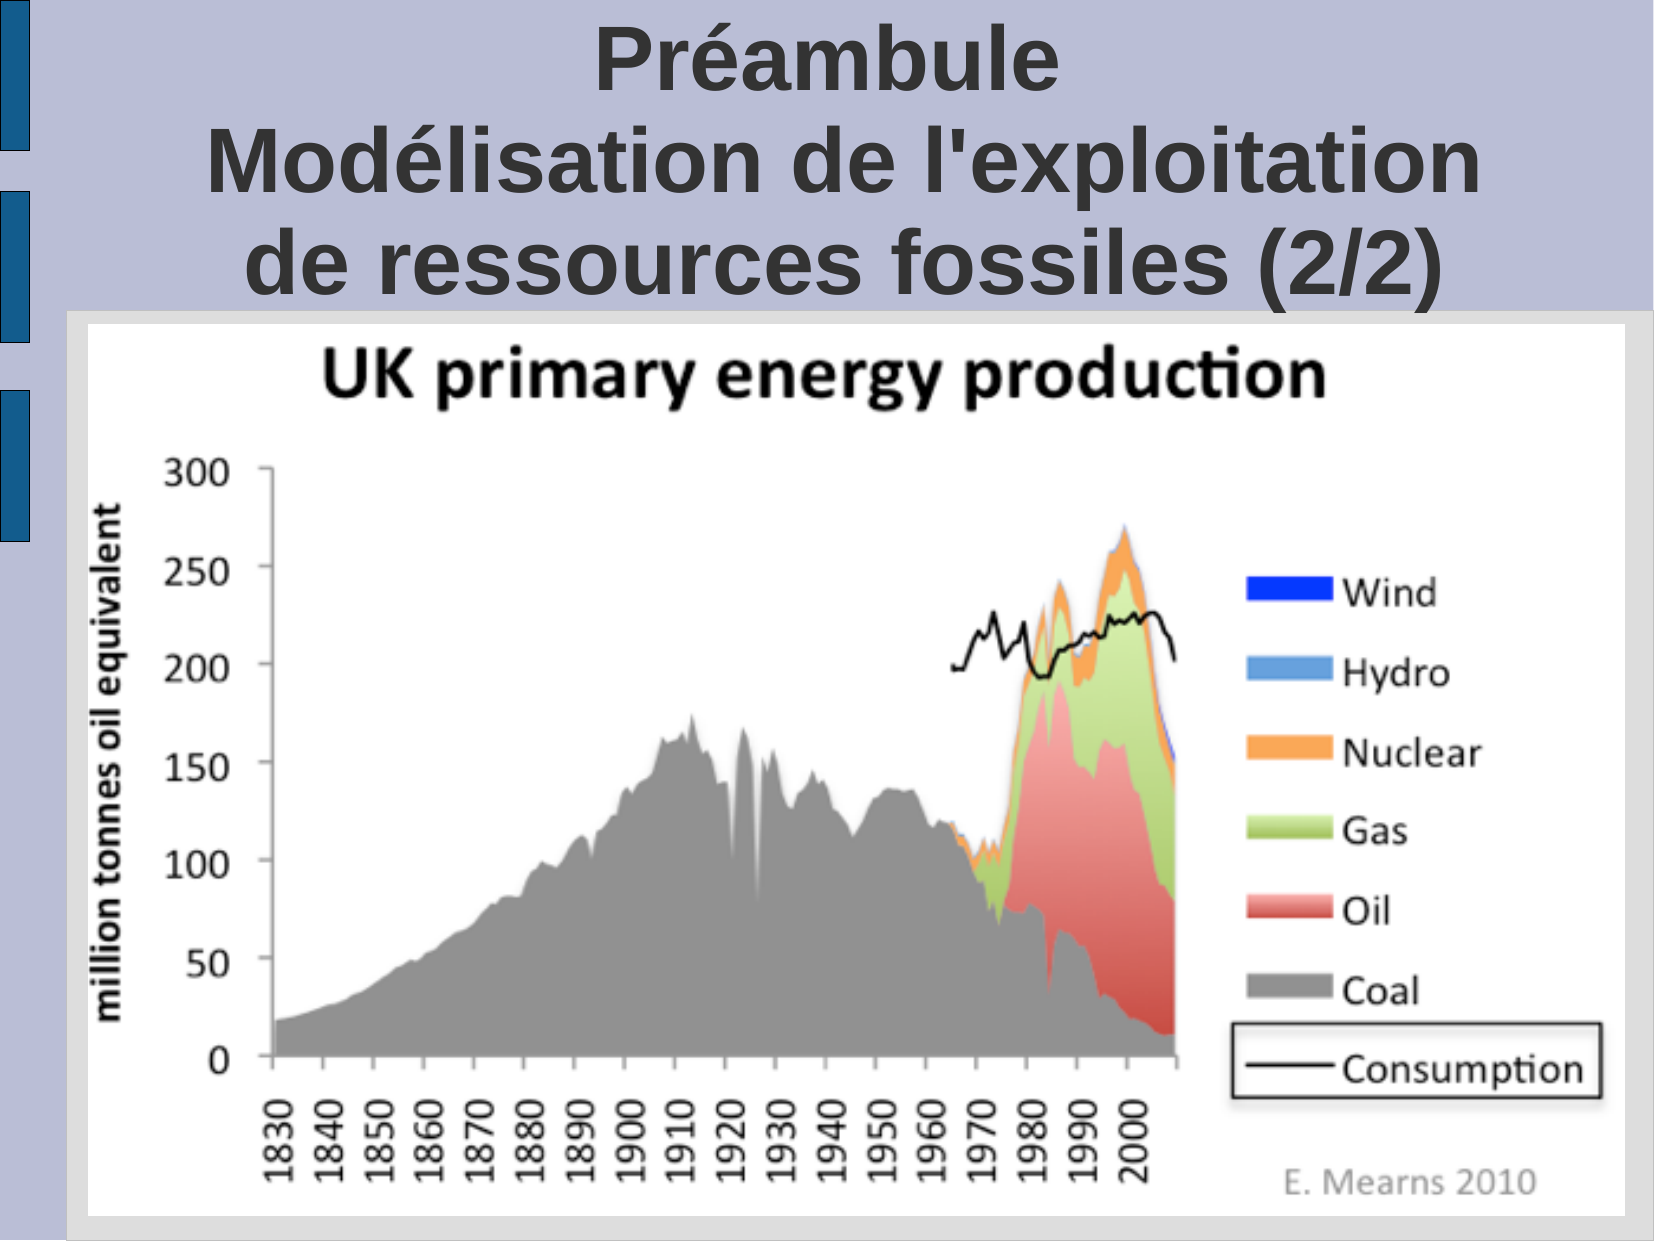

# Préambule Modélisation de l'exploitation de ressources fossiles (2/2)